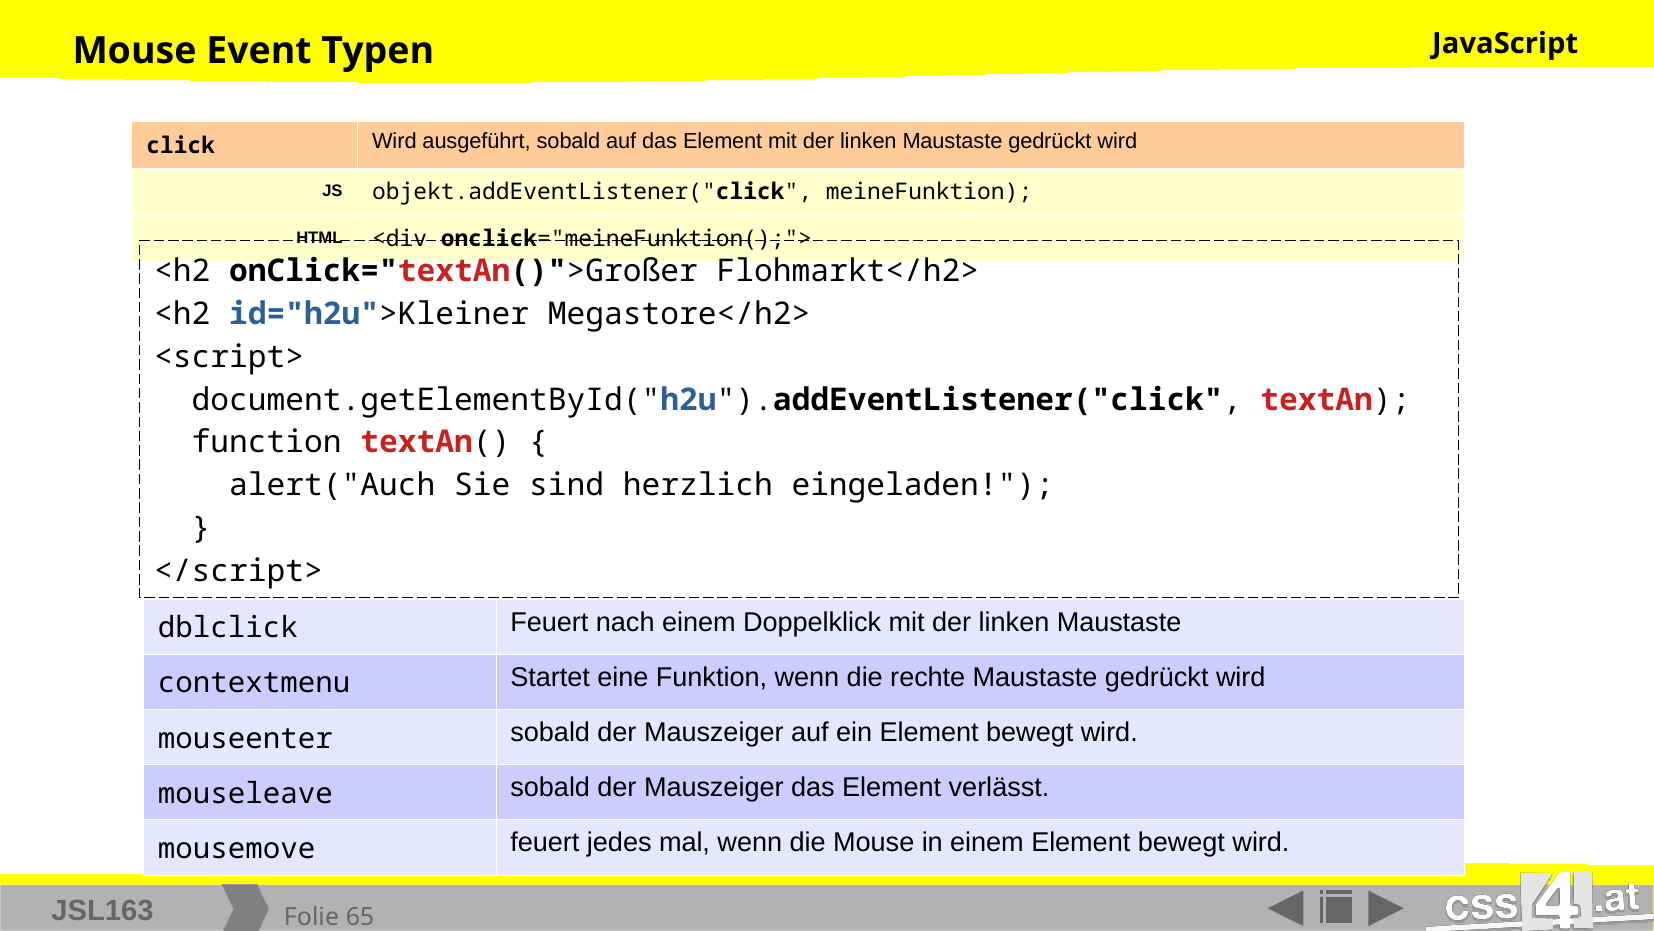

JavaScript
Mouse Event Typen
| click | Wird ausgeführt, sobald auf das Element mit der linken Maustaste gedrückt wird |
| --- | --- |
| JS | objekt.addEventListener("click", meineFunktion); |
| HTML | <div onclick="meineFunktion();"> |
<h2 onClick="textAn()">Großer Flohmarkt</h2>
<h2 id="h2u">Kleiner Megastore</h2>
<script>
 document.getElementById("h2u").addEventListener("click", textAn);
 function textAn() {
 alert("Auch Sie sind herzlich eingeladen!");
 }
</script>
| dblclick | Feuert nach einem Doppelklick mit der linken Maustaste |
| --- | --- |
| contextmenu | Startet eine Funktion, wenn die rechte Maustaste gedrückt wird |
| mouseenter | sobald der Mauszeiger auf ein Element bewegt wird. |
| mouseleave | sobald der Mauszeiger das Element verlässt. |
| mousemove | feuert jedes mal, wenn die Mouse in einem Element bewegt wird. |
JSL163
Folie